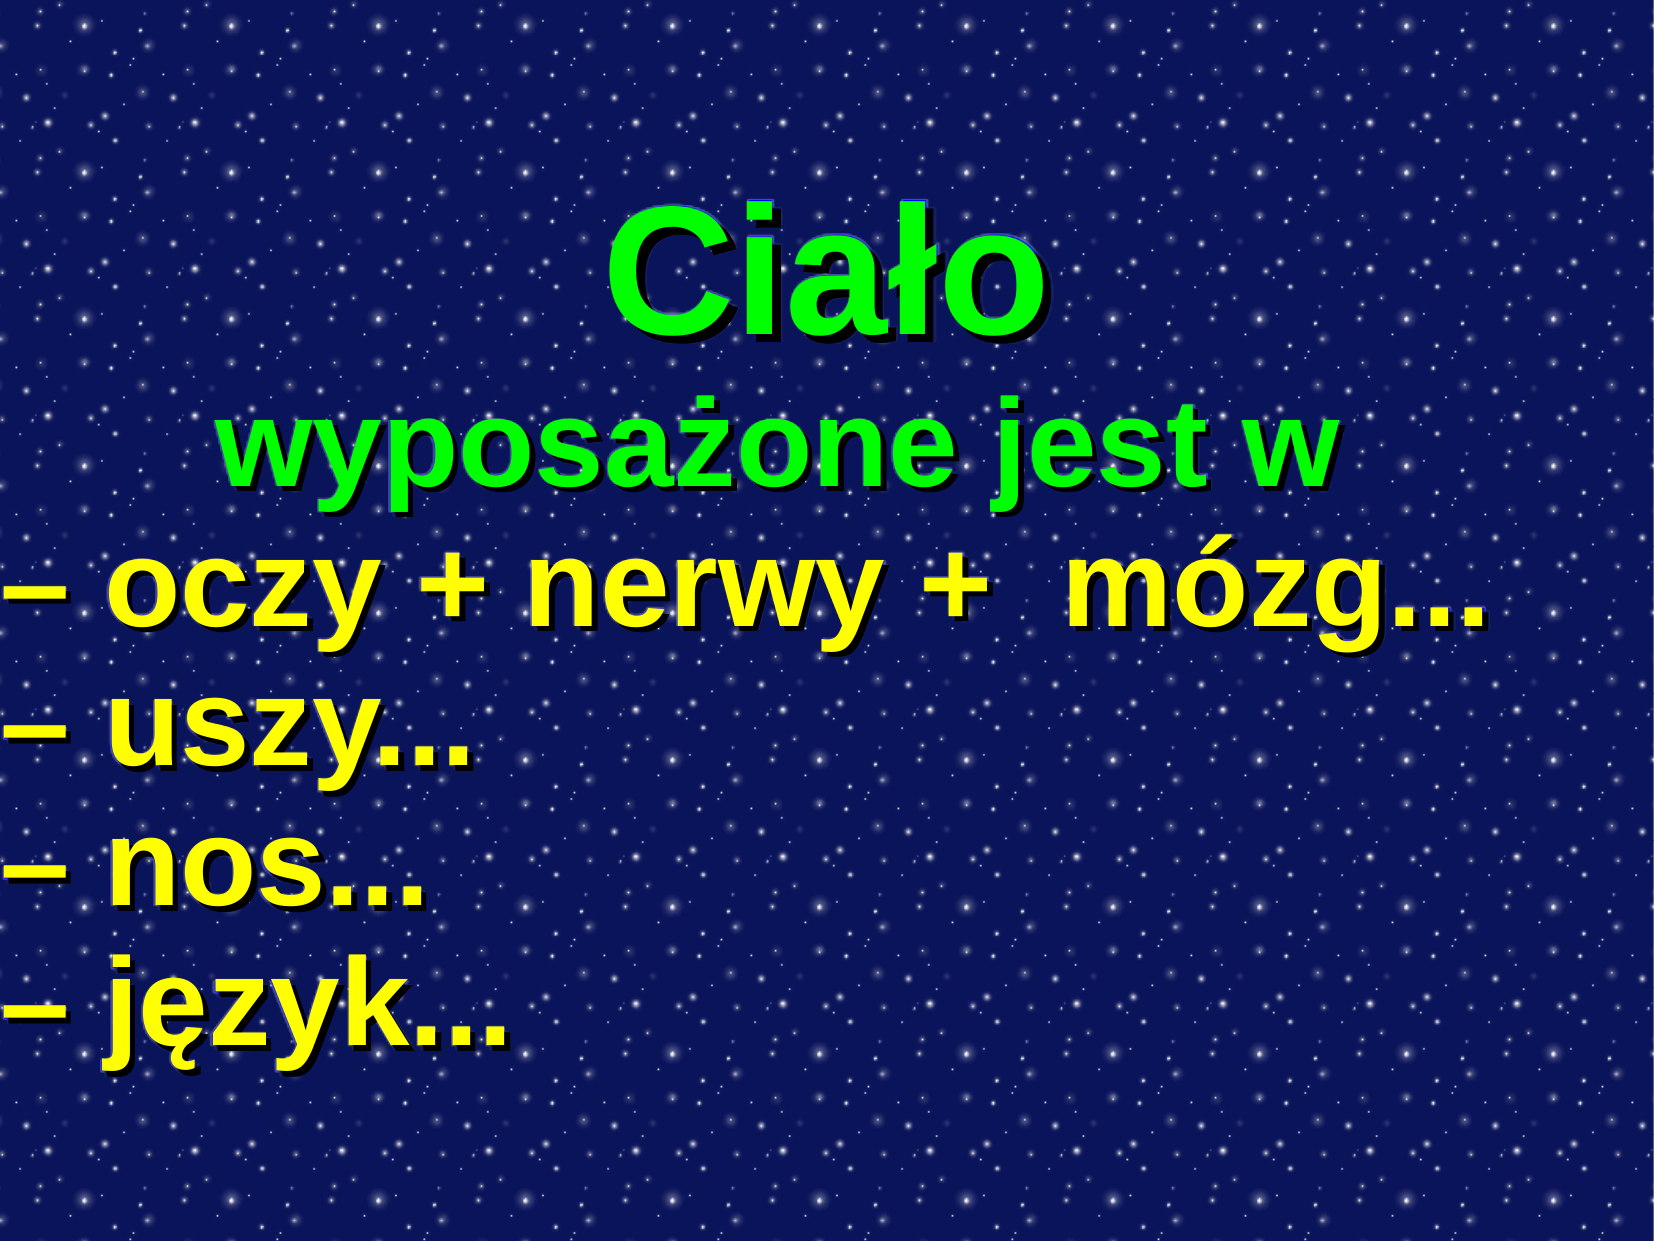

# Ciało
wyposażone jest w
– oczy + nerwy + mózg...
– uszy...
– nos...
– język...